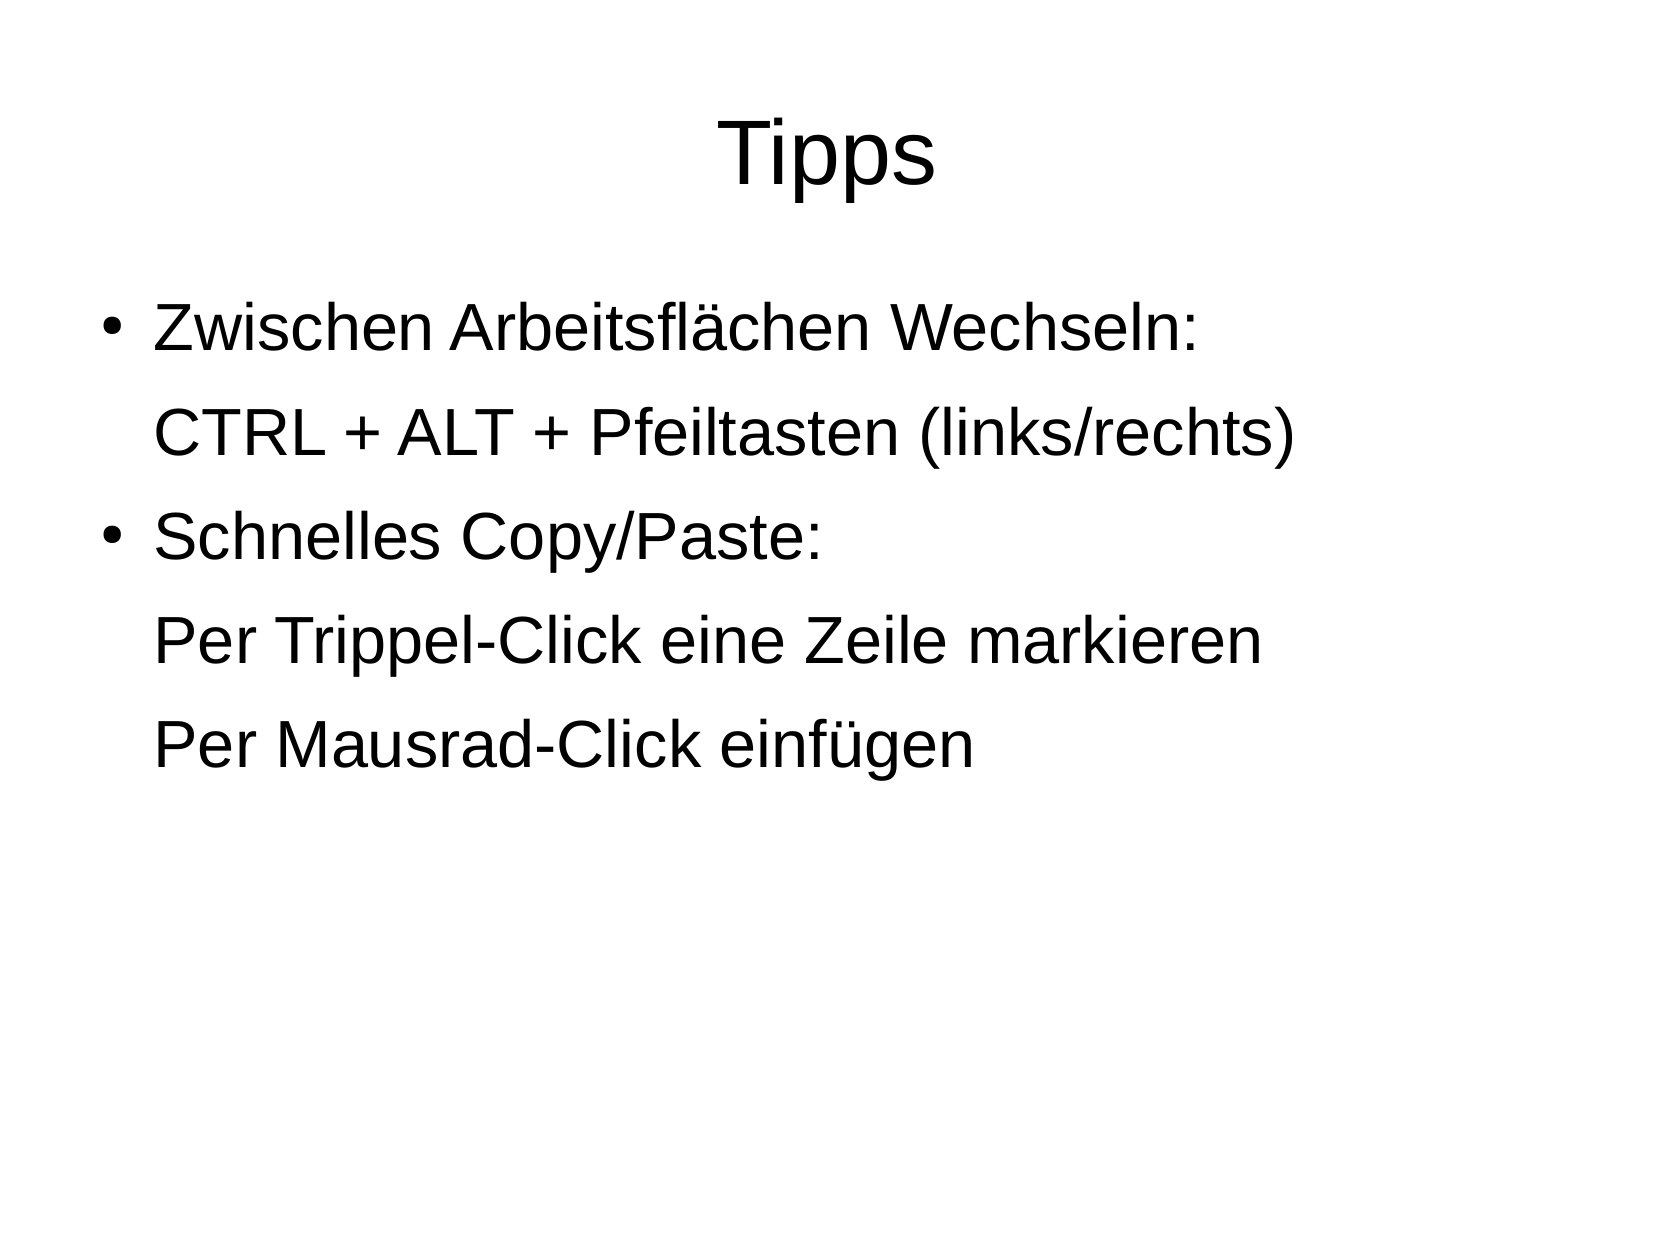

# Tipps
Zwischen Arbeitsflächen Wechseln:
CTRL + ALT + Pfeiltasten (links/rechts)
Schnelles Copy/Paste:
Per Trippel-Click eine Zeile markieren
Per Mausrad-Click einfügen